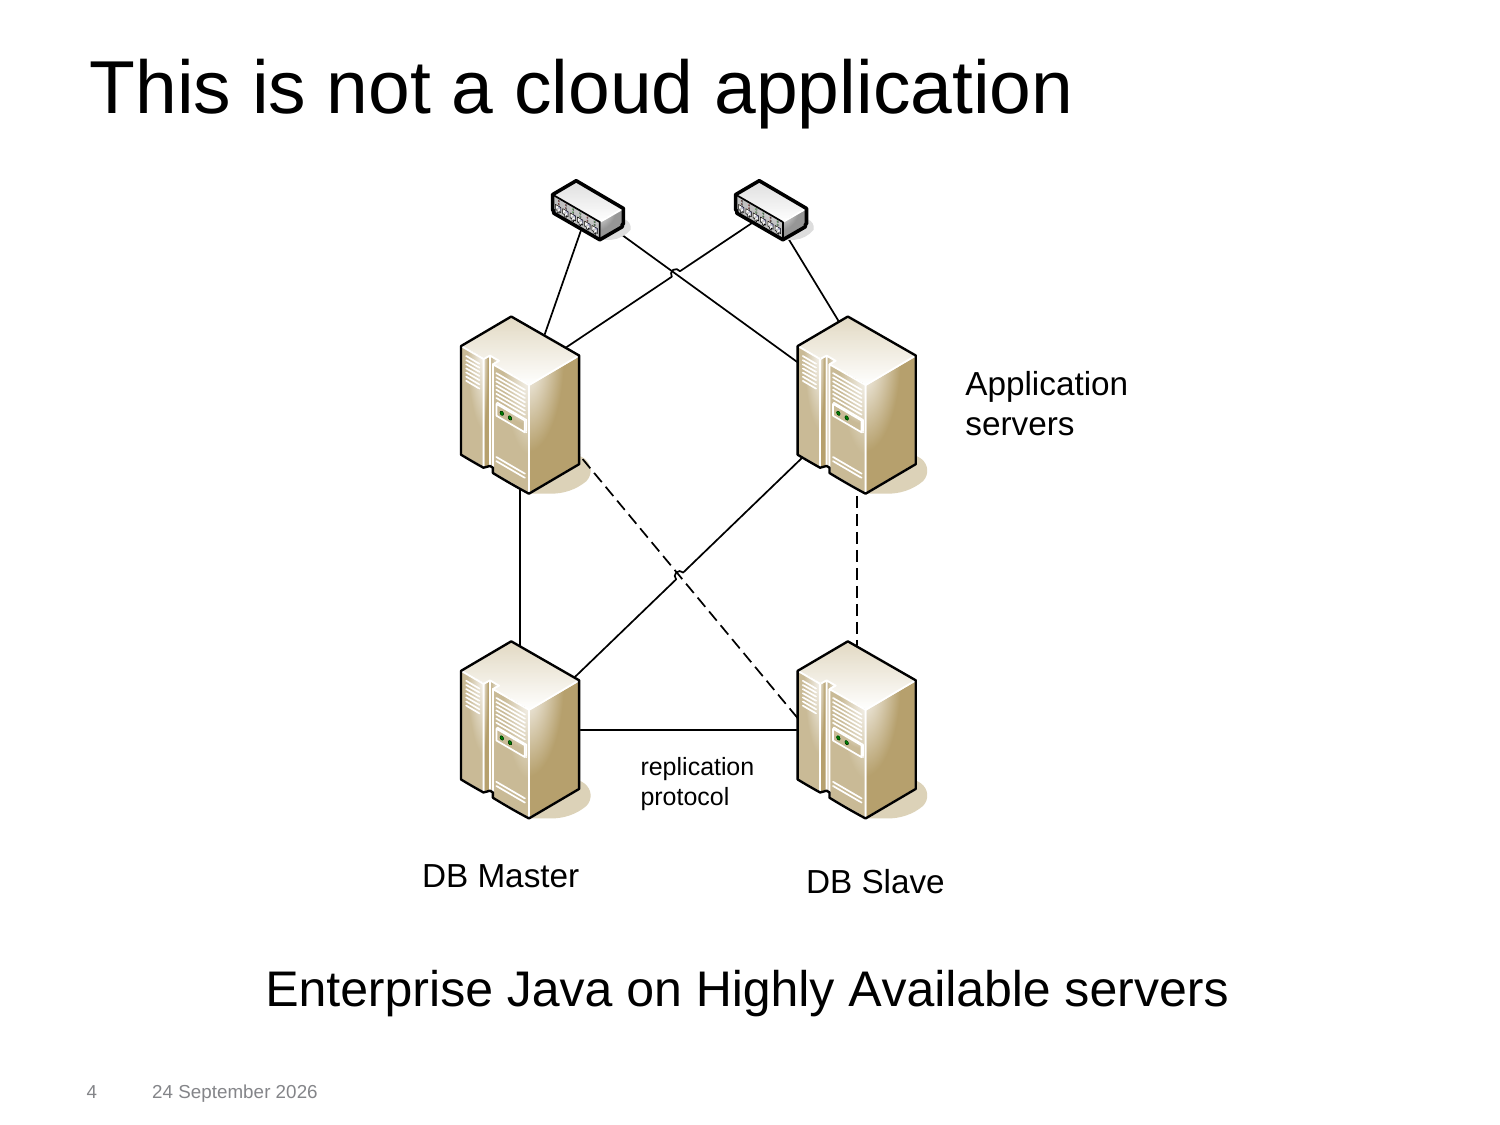

# This is not a cloud application
Enterprise Java on Highly Available servers